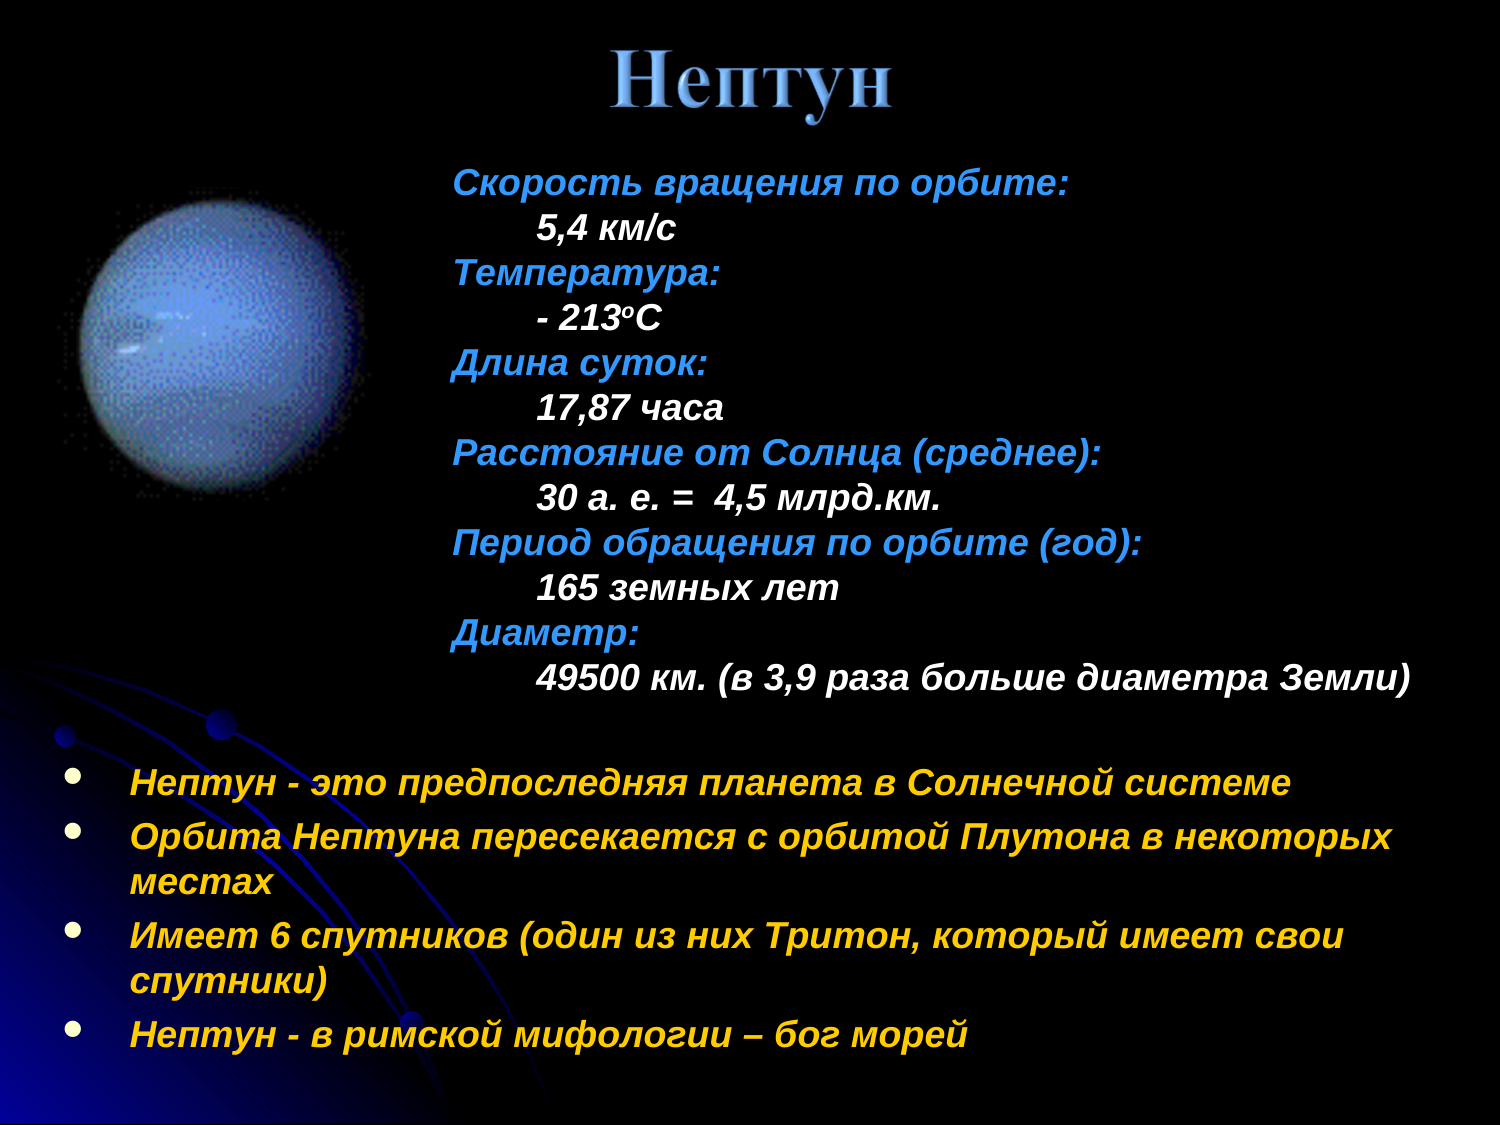

Скорость вращения по орбите:
 5,4 км/с
Температура:
 - 213oC
Длина суток:
 17,87 часа
Расстояние от Солнца (среднее):
 30 а. е. = 4,5 млрд.км.
Период обращения по орбите (год):
 165 земных лет
Диаметр:
 49500 км. (в 3,9 раза больше диаметра Земли)
Нептун - это предпоследняя планета в Солнечной системе
Орбита Нептуна пересекается с орбитой Плутона в некоторых местах
Имеет 6 спутников (один из них Тритон, который имеет свои спутники)
Нептун - в римской мифологии – бог морей